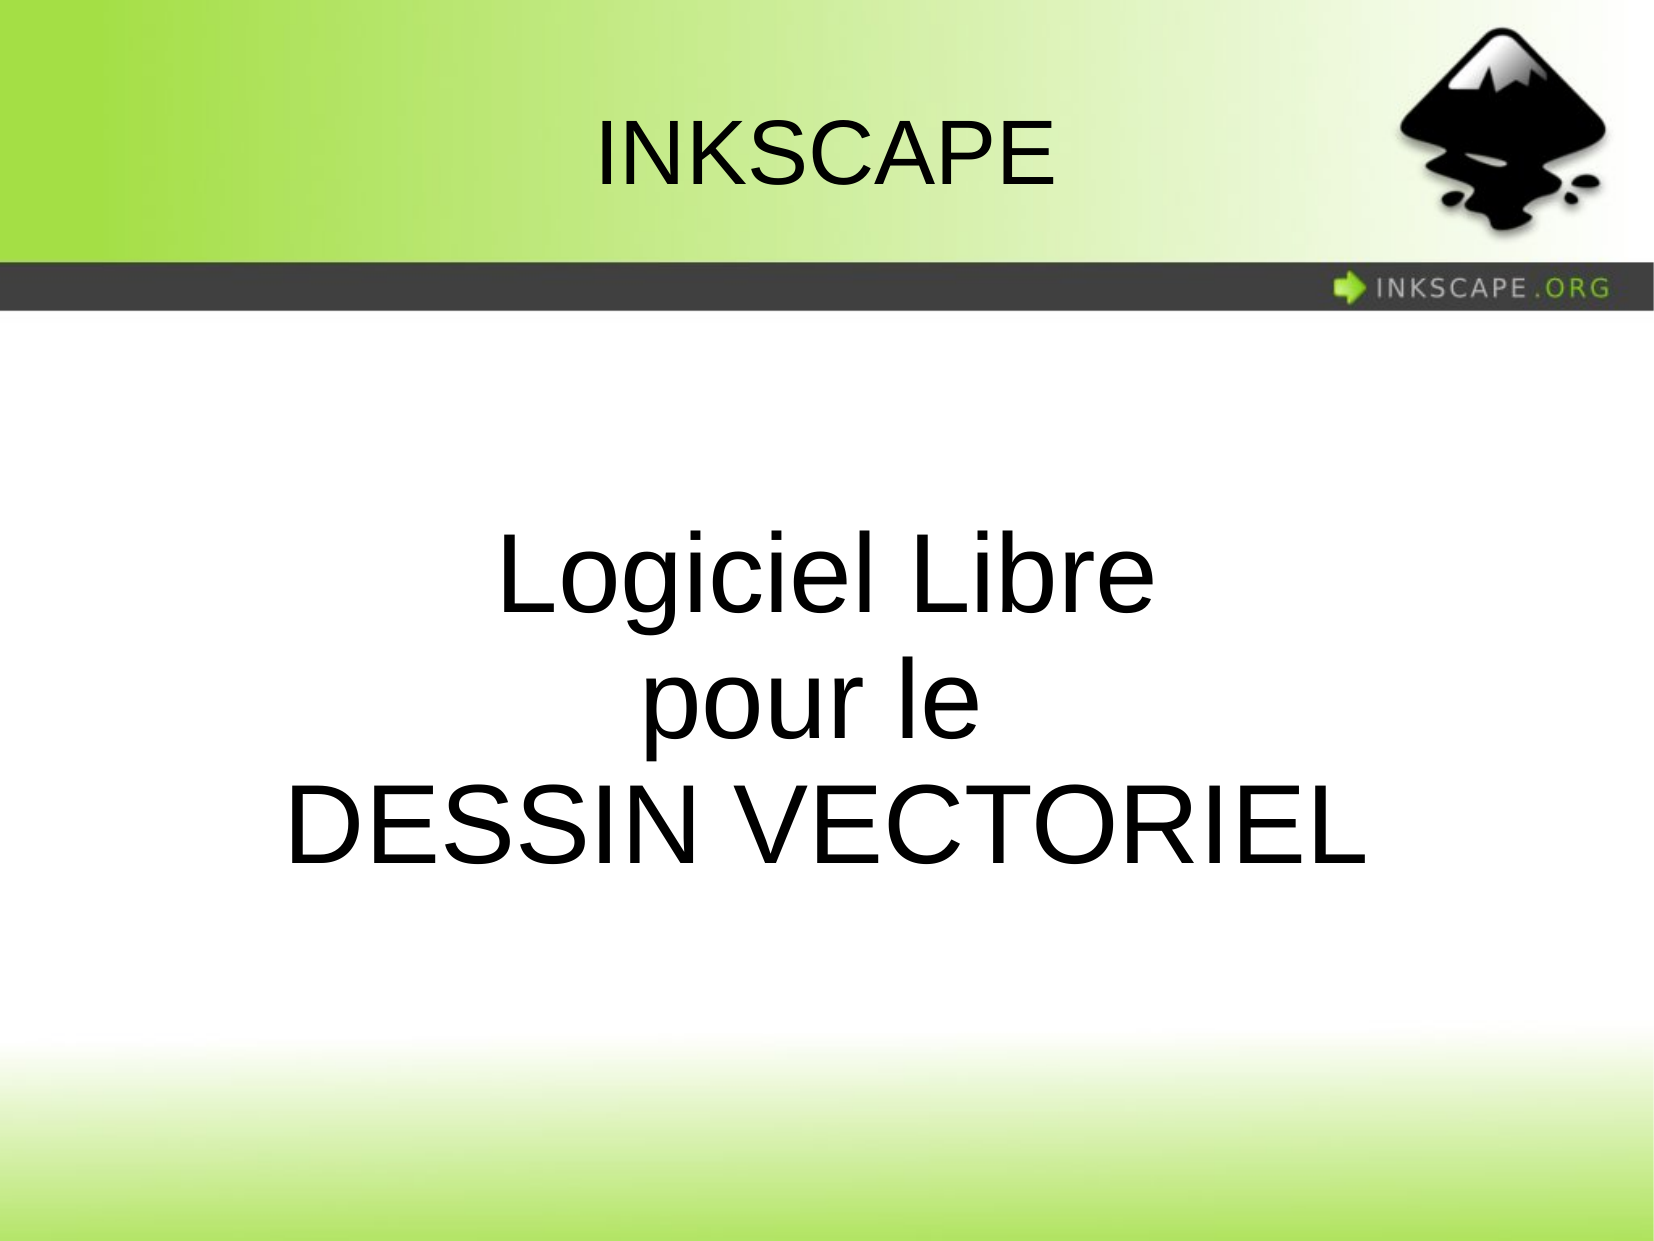

# INKSCAPE
Logiciel Libre
pour le
DESSIN VECTORIEL